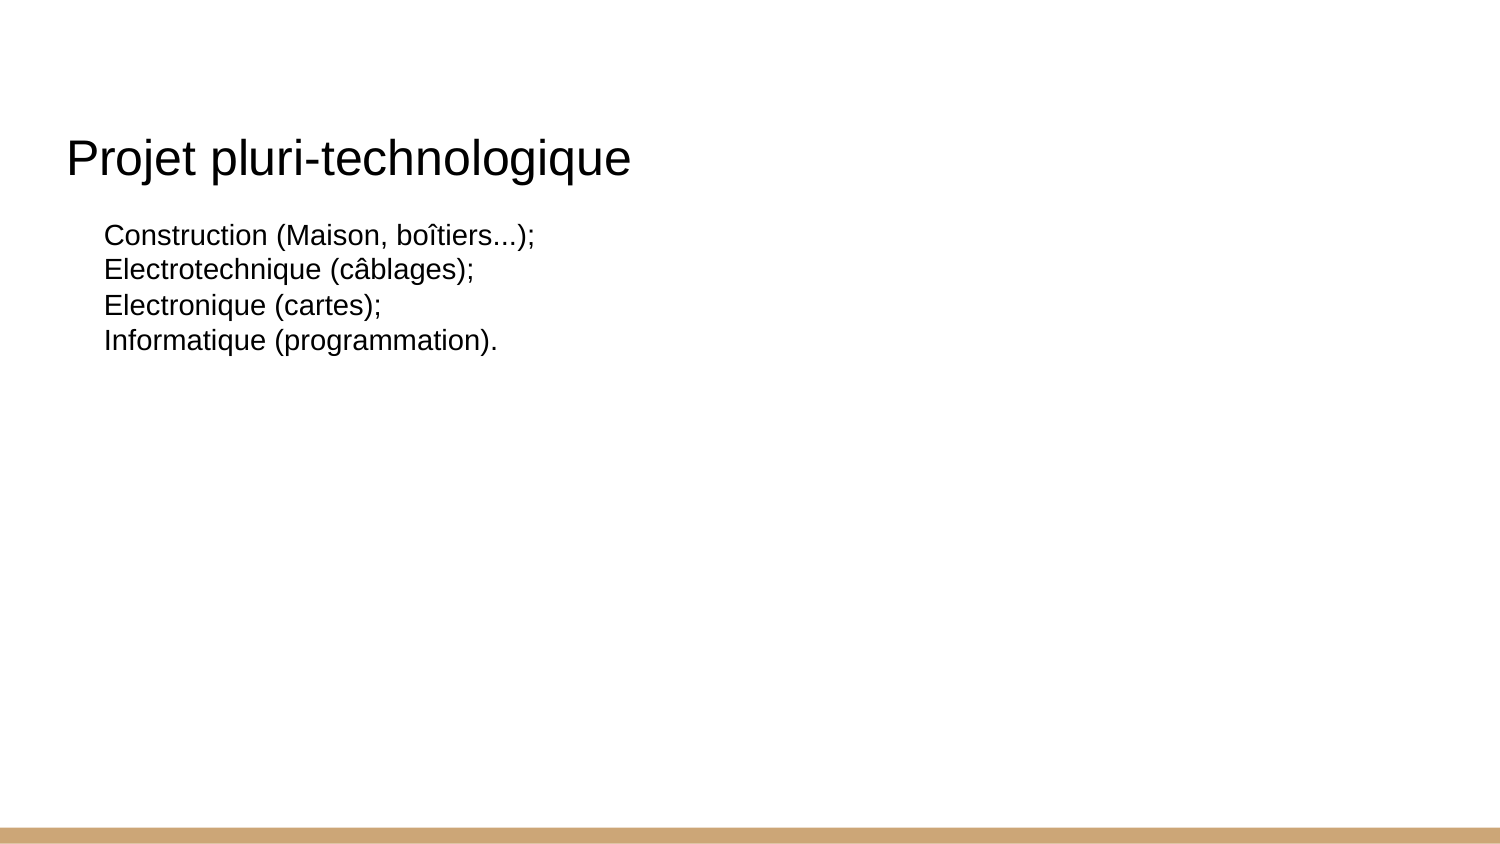

# Projet pluri-technologique
Construction (Maison, boîtiers...);
Electrotechnique (câblages);
Electronique (cartes);
Informatique (programmation).